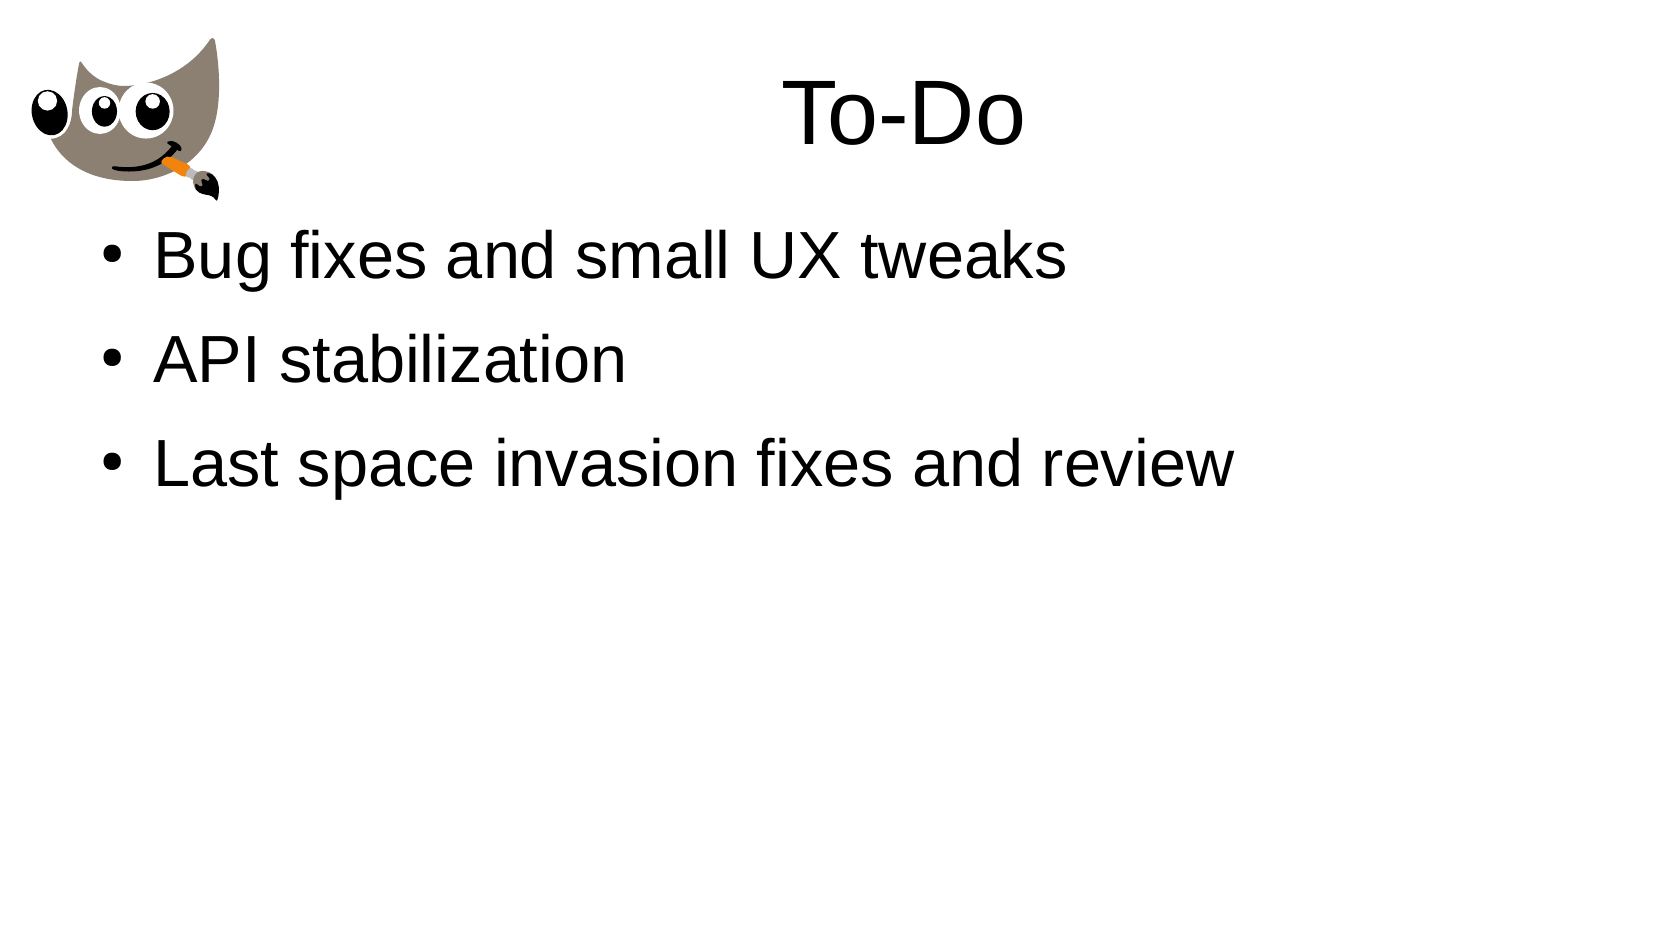

# To-Do
Bug fixes and small UX tweaks
API stabilization
Last space invasion fixes and review